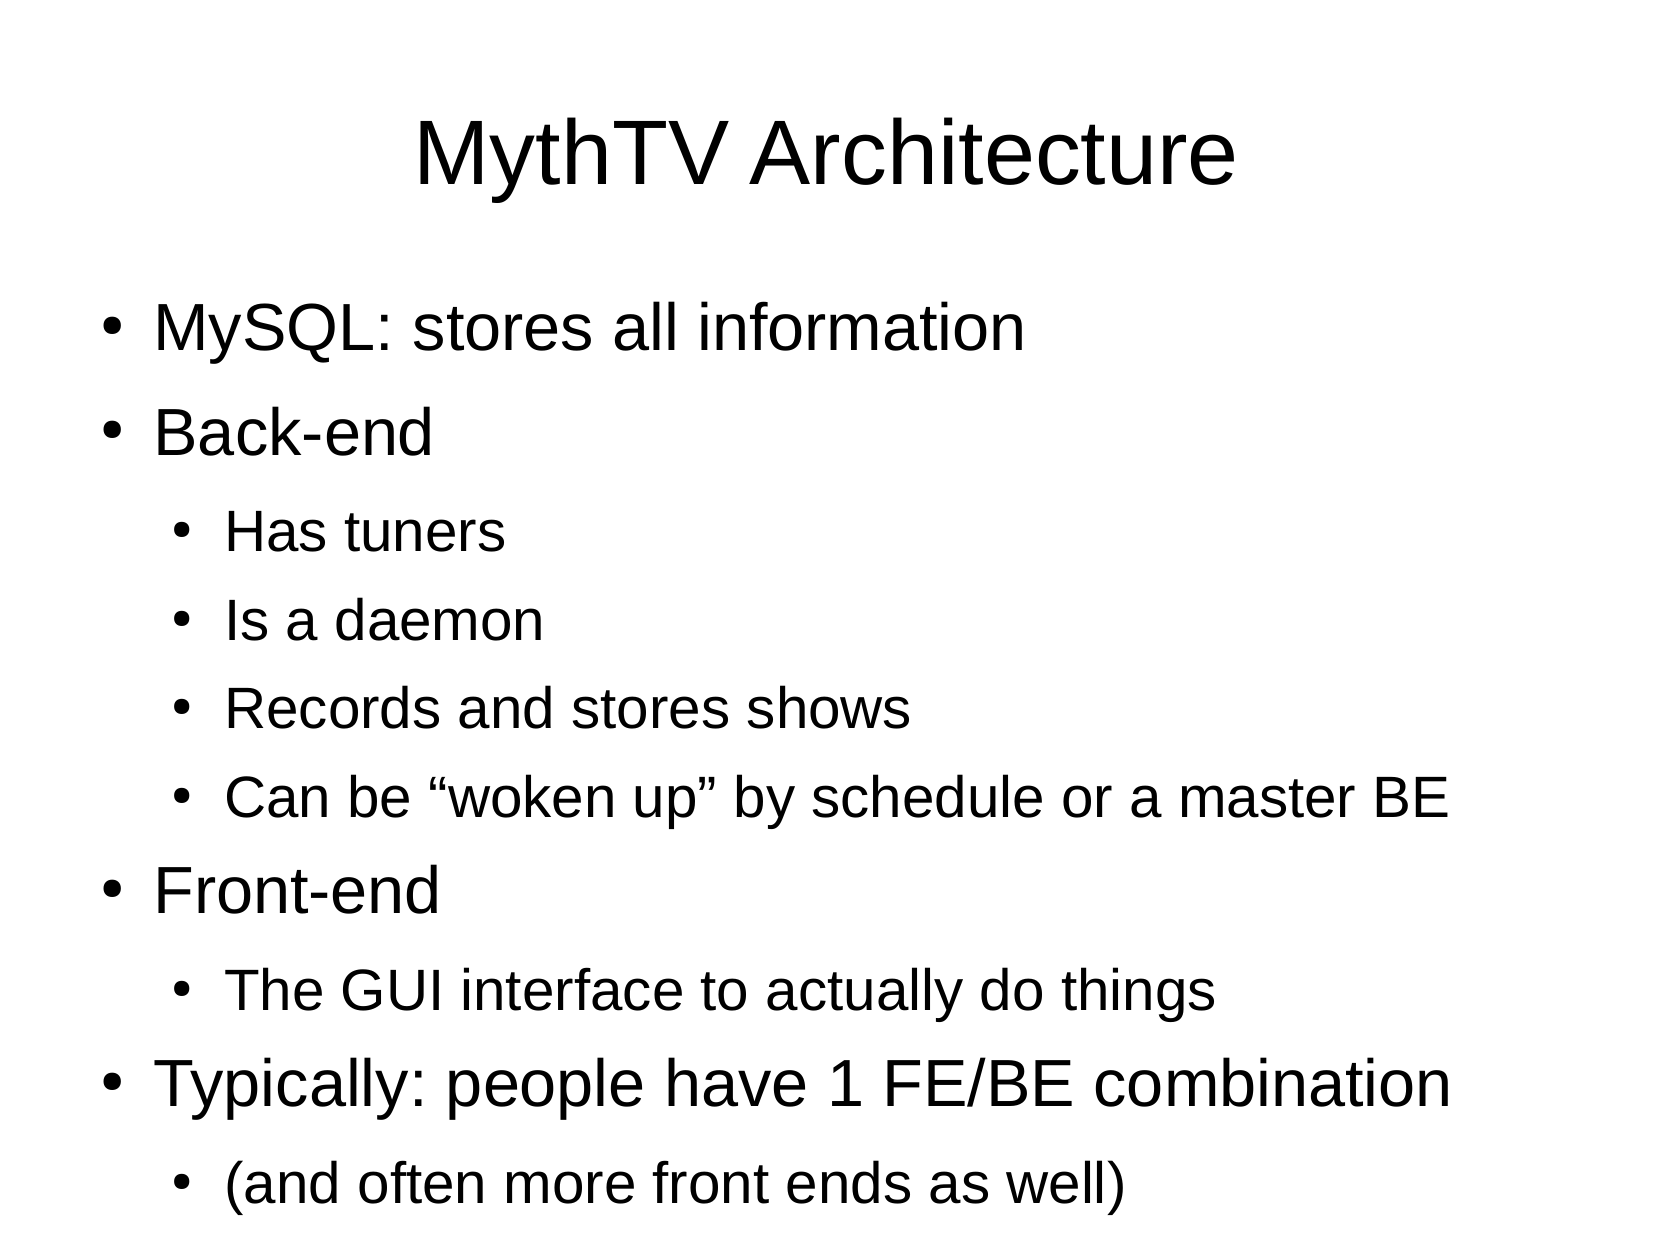

# MythTV Architecture
MySQL: stores all information
Back-end
Has tuners
Is a daemon
Records and stores shows
Can be “woken up” by schedule or a master BE
Front-end
The GUI interface to actually do things
Typically: people have 1 FE/BE combination
(and often more front ends as well)